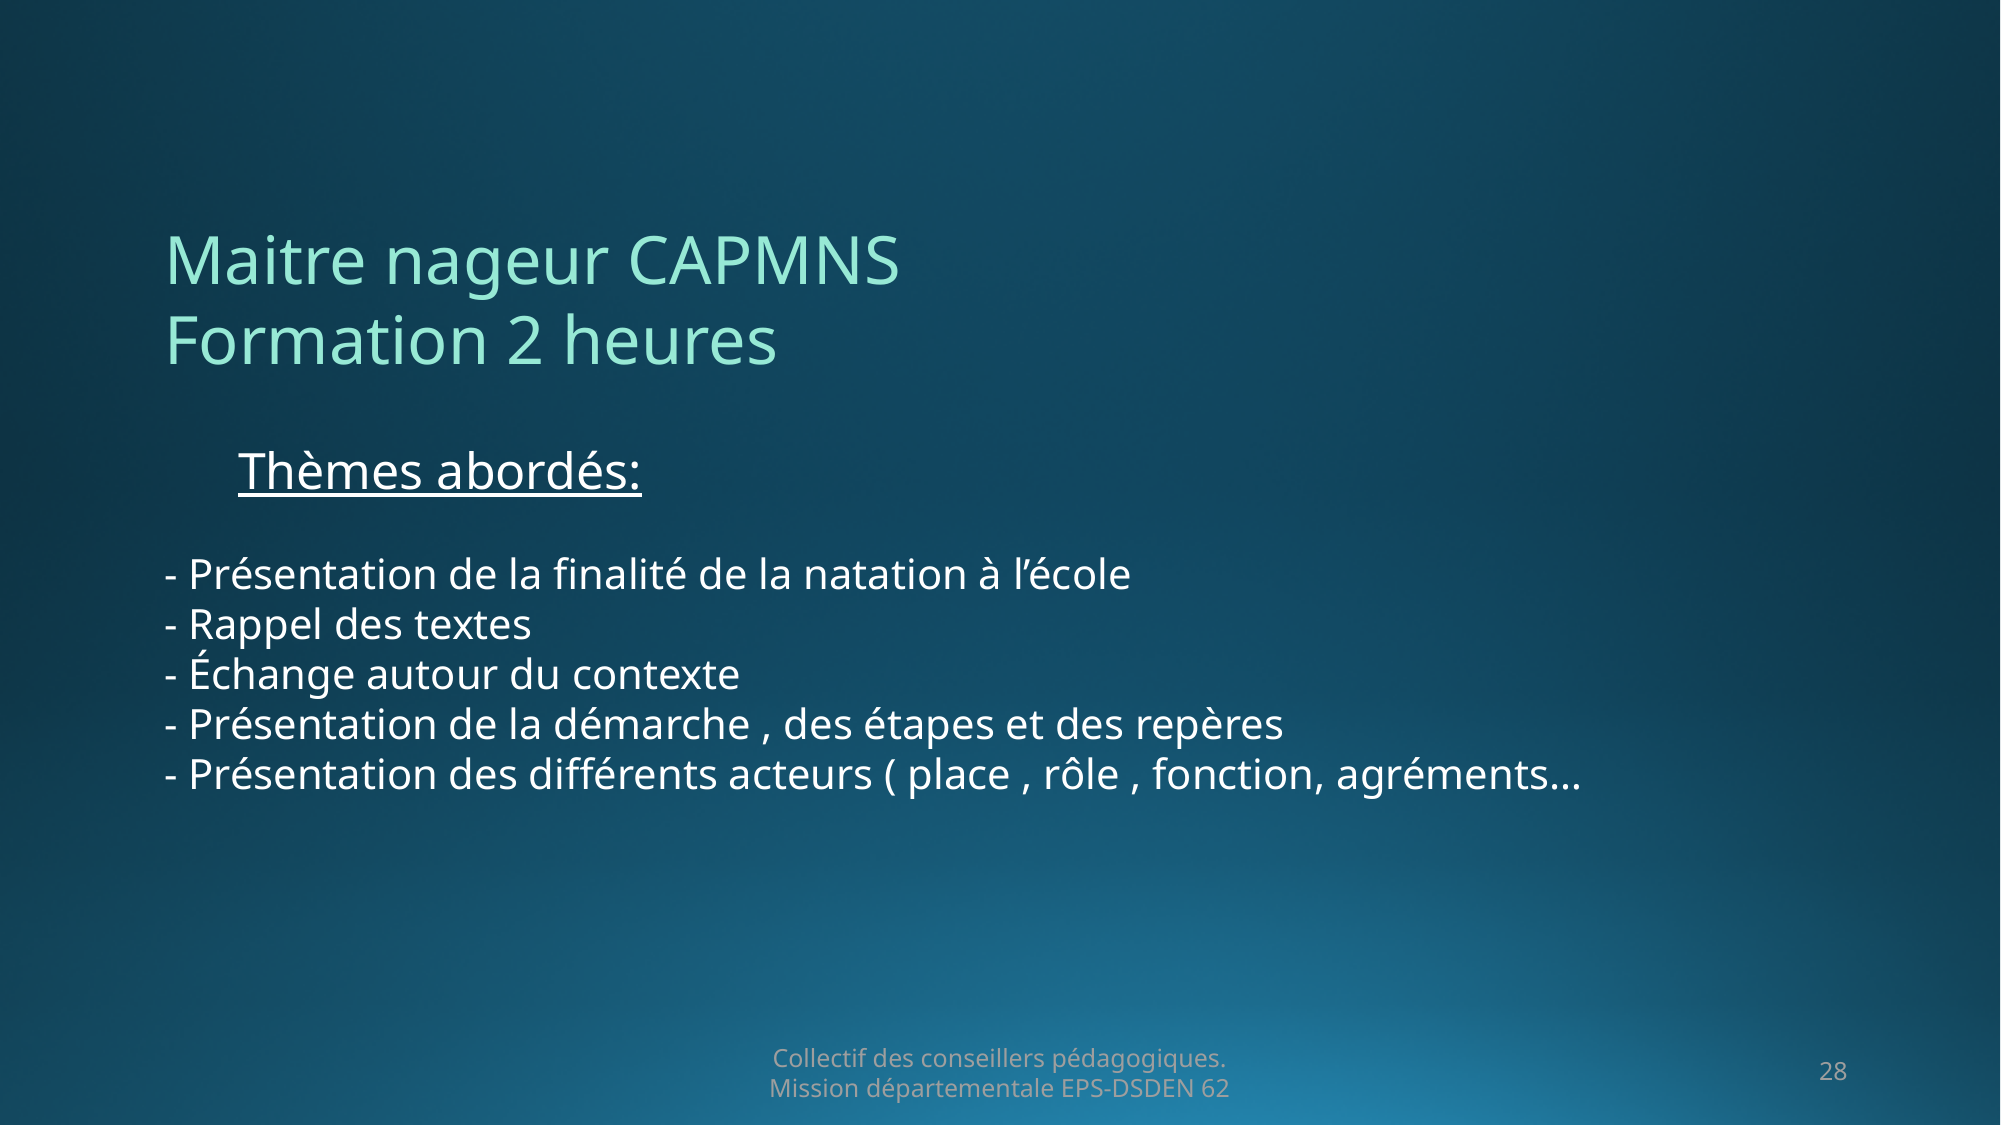

Maitre nageur CAPMNS
Formation 2 heures
	Thèmes abordés:
- Présentation de la finalité de la natation à l’école
- Rappel des textes
- Échange autour du contexte
- Présentation de la démarche , des étapes et des repères
- Présentation des différents acteurs ( place , rôle , fonction, agréments…
Collectif des conseillers pédagogiques.
Mission départementale EPS-DSDEN 62